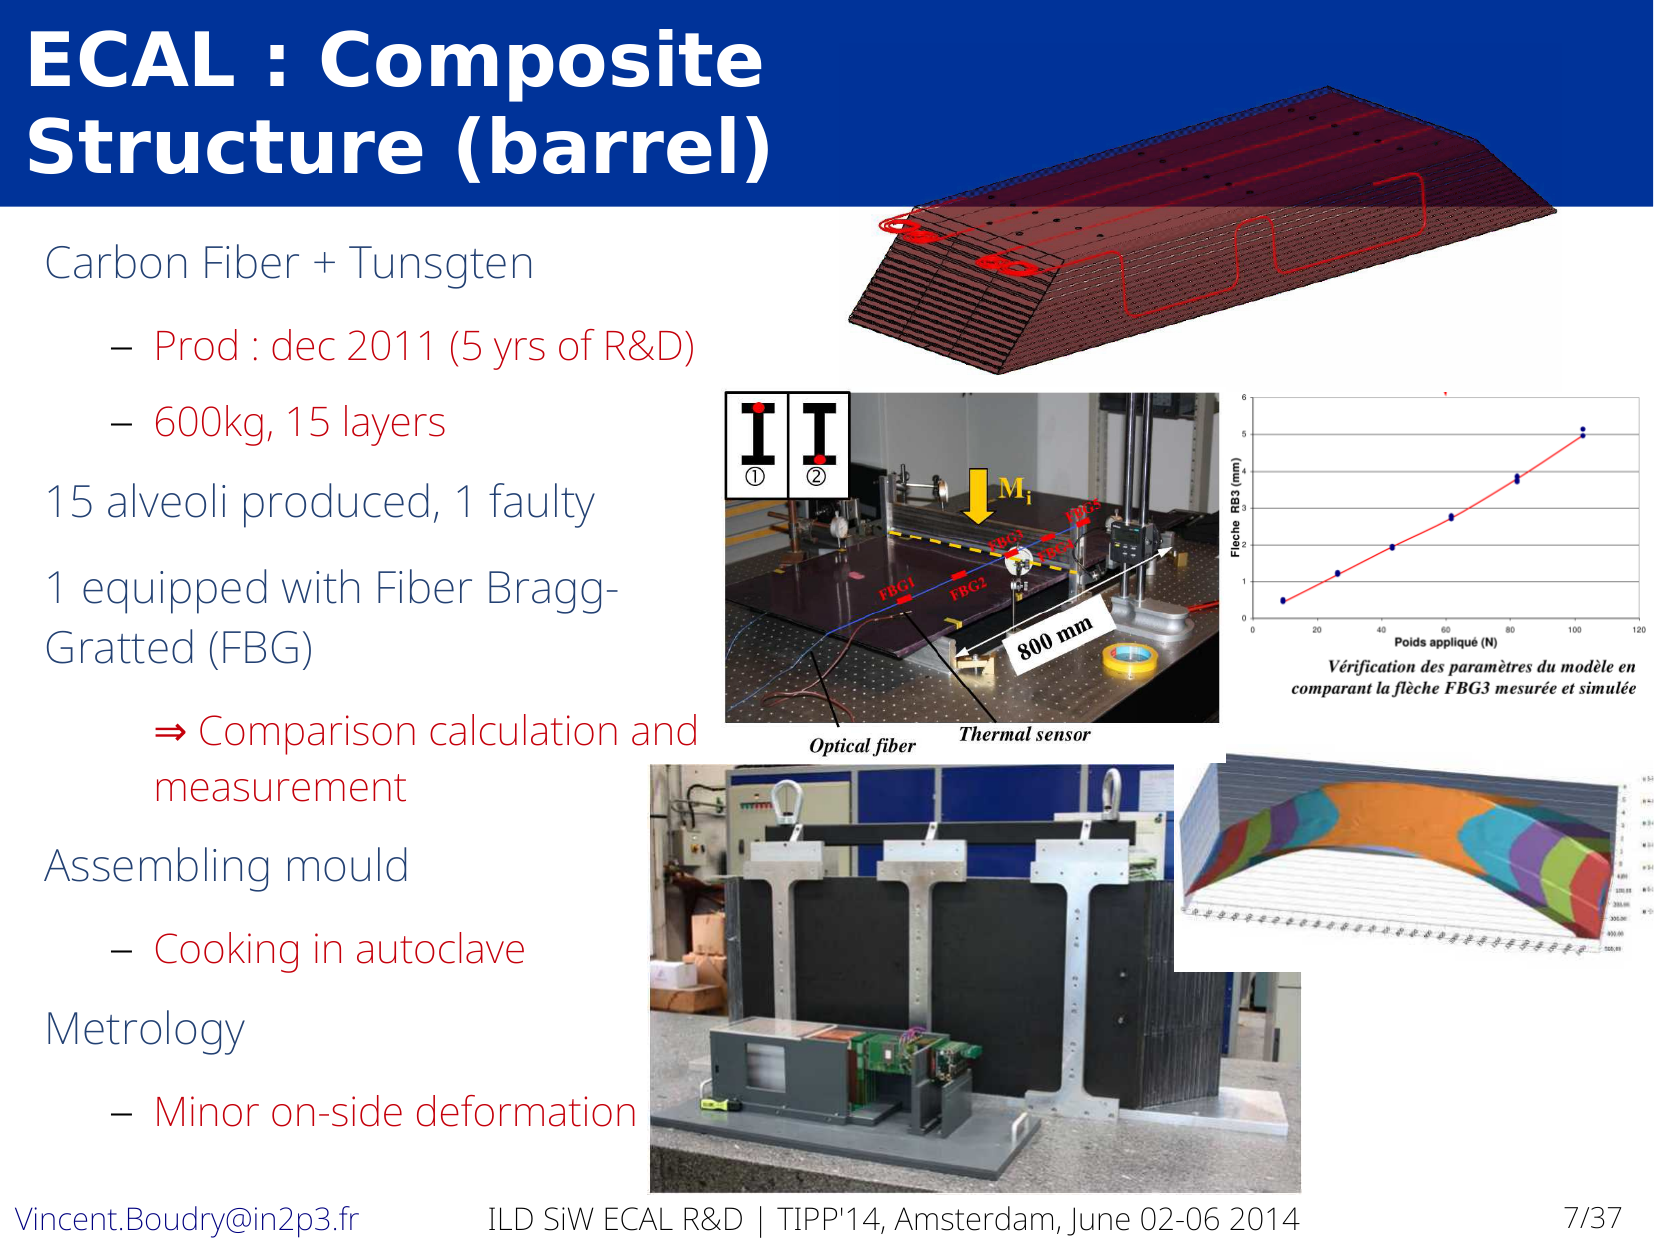

# ECAL : Composite Structure (barrel)
Carbon Fiber + Tunsgten
Prod : dec 2011 (5 yrs of R&D)
600kg, 15 layers
15 alveoli produced, 1 faulty
1 equipped with Fiber Bragg-Gratted (FBG)
⇒ Comparison calculation and measurement
Assembling mould
Cooking in autoclave
Metrology
Minor on-side deformation
ILD SiW ECAL R&D | TIPP'14, Amsterdam, June 02-06 2014
7